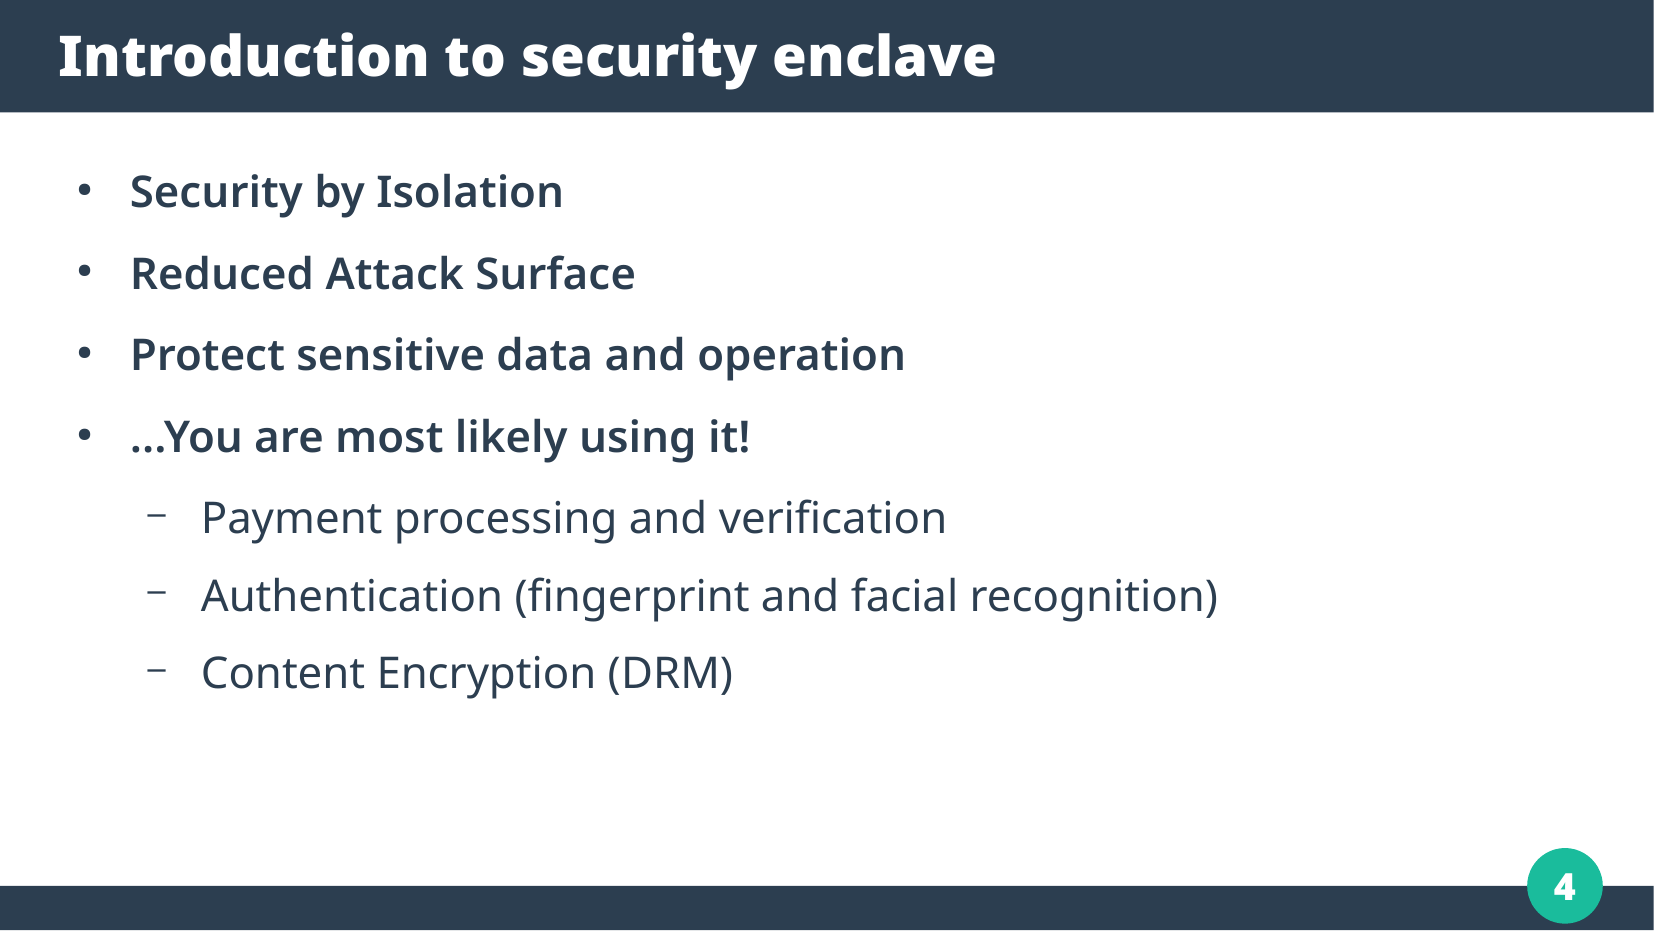

# Introduction to security enclave
Security by Isolation
Reduced Attack Surface
Protect sensitive data and operation
...You are most likely using it!
Payment processing and verification
Authentication (fingerprint and facial recognition)
Content Encryption (DRM)